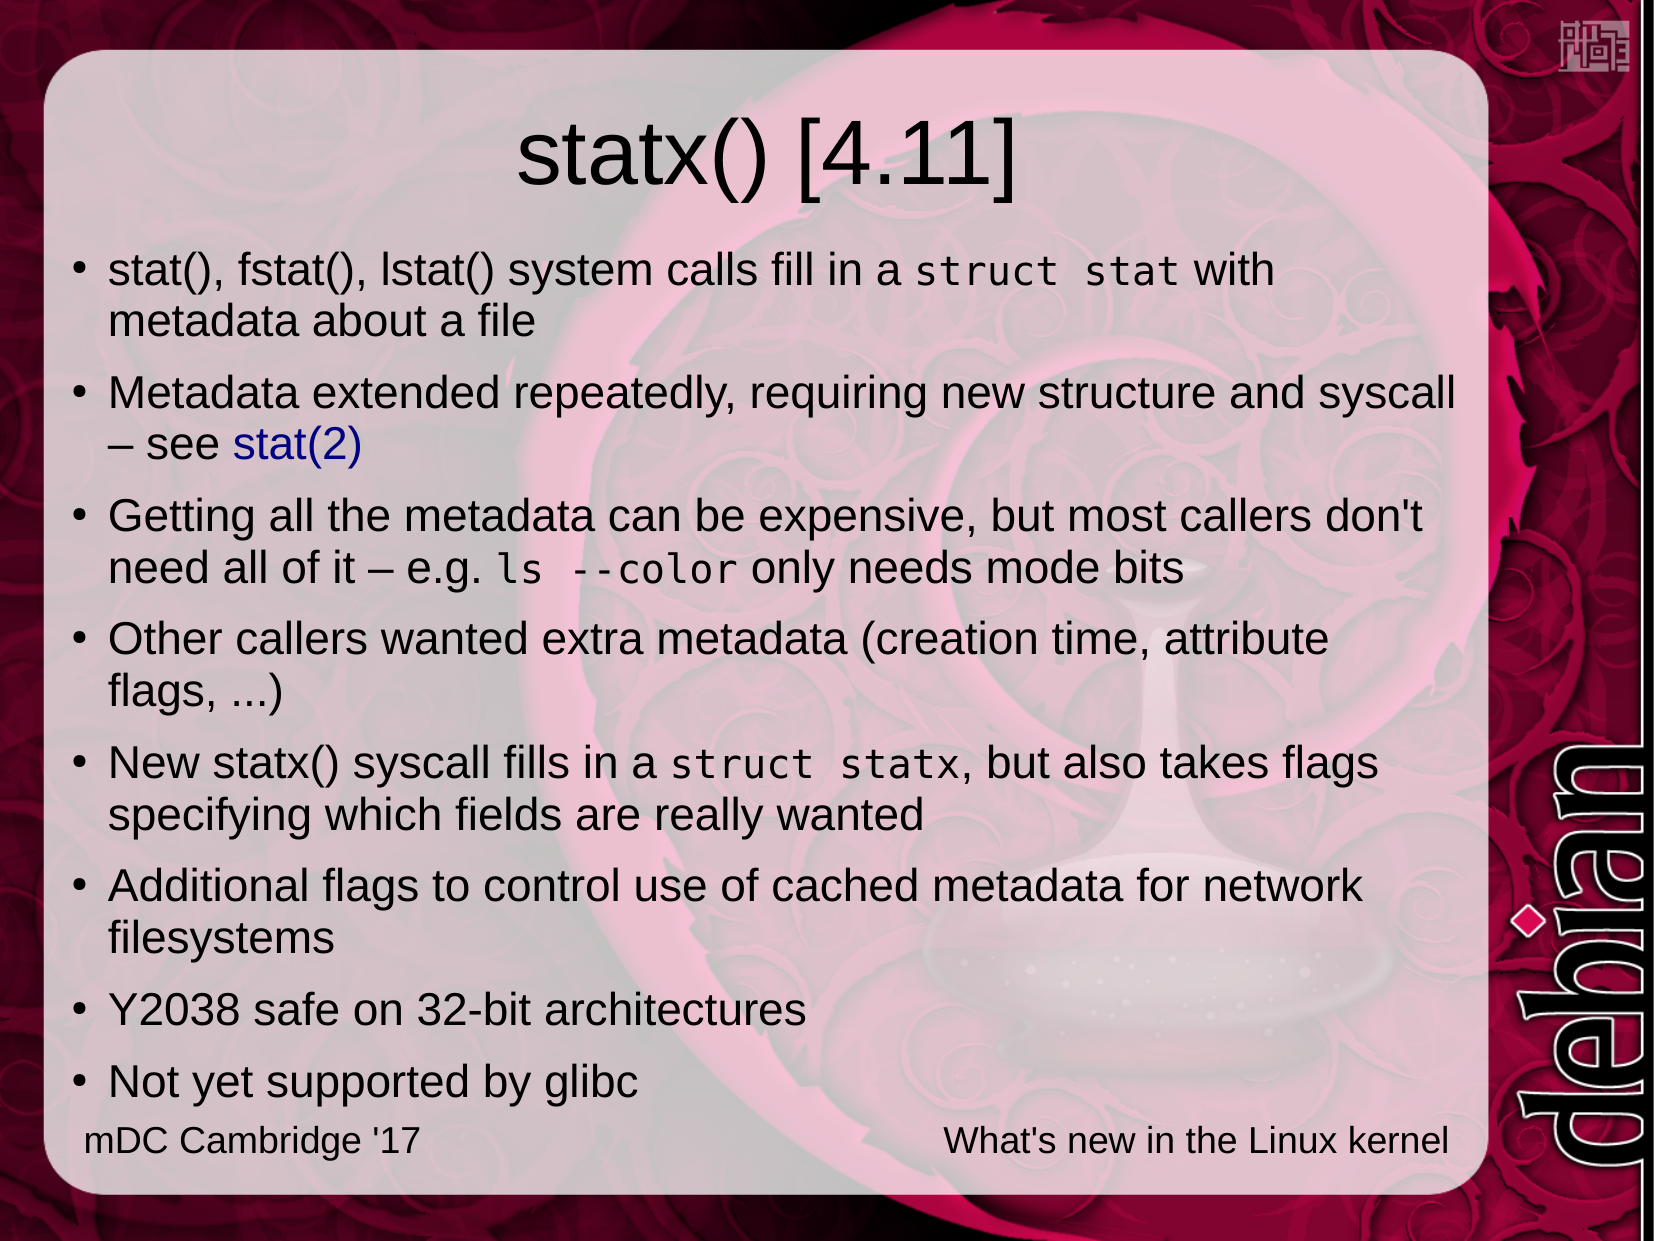

# statx() [4.11]
stat(), fstat(), lstat() system calls fill in a struct stat with metadata about a file
Metadata extended repeatedly, requiring new structure and syscall – see stat(2)
Getting all the metadata can be expensive, but most callers don't need all of it – e.g. ls --color only needs mode bits
Other callers wanted extra metadata (creation time, attribute flags, ...)
New statx() syscall fills in a struct statx, but also takes flags specifying which fields are really wanted
Additional flags to control use of cached metadata for network filesystems
Y2038 safe on 32-bit architectures
Not yet supported by glibc